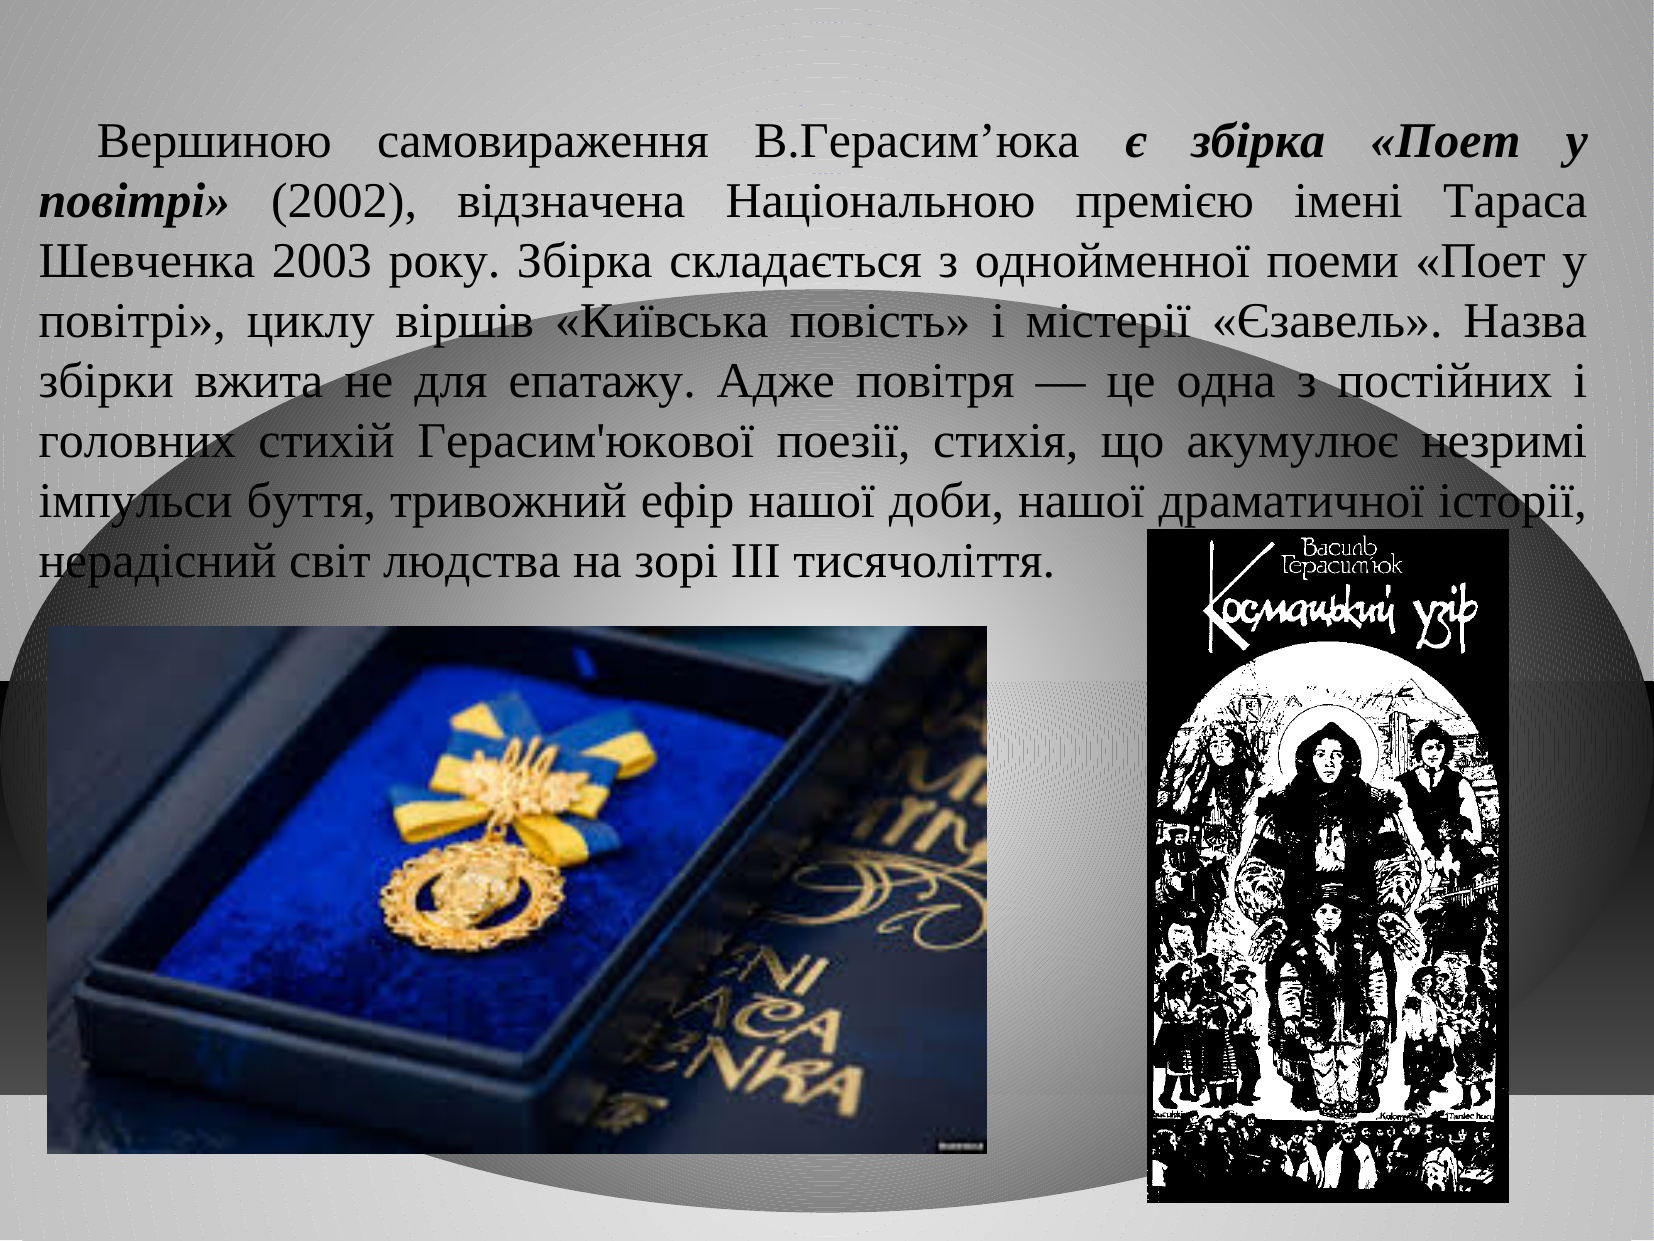

Вершиною самовираження В.Герасим’юка є збірка «Поет у повітрі» (2002), відзначена Національною премією імені Тараса Шевченка 2003 року. Збірка складається з однойменної поеми «Поет у повітрі», циклу віршів «Київська повість» і містерії «Єзавель». Назва збірки вжита не для епатажу. Адже повітря — це одна з постійних і головних стихій Герасим'юкової поезії, стихія, що акумулює незримі імпульси буття, тривожний ефір нашої доби, нашої драматичної історії, нерадісний світ людства на зорі ІІІ тисячоліття.